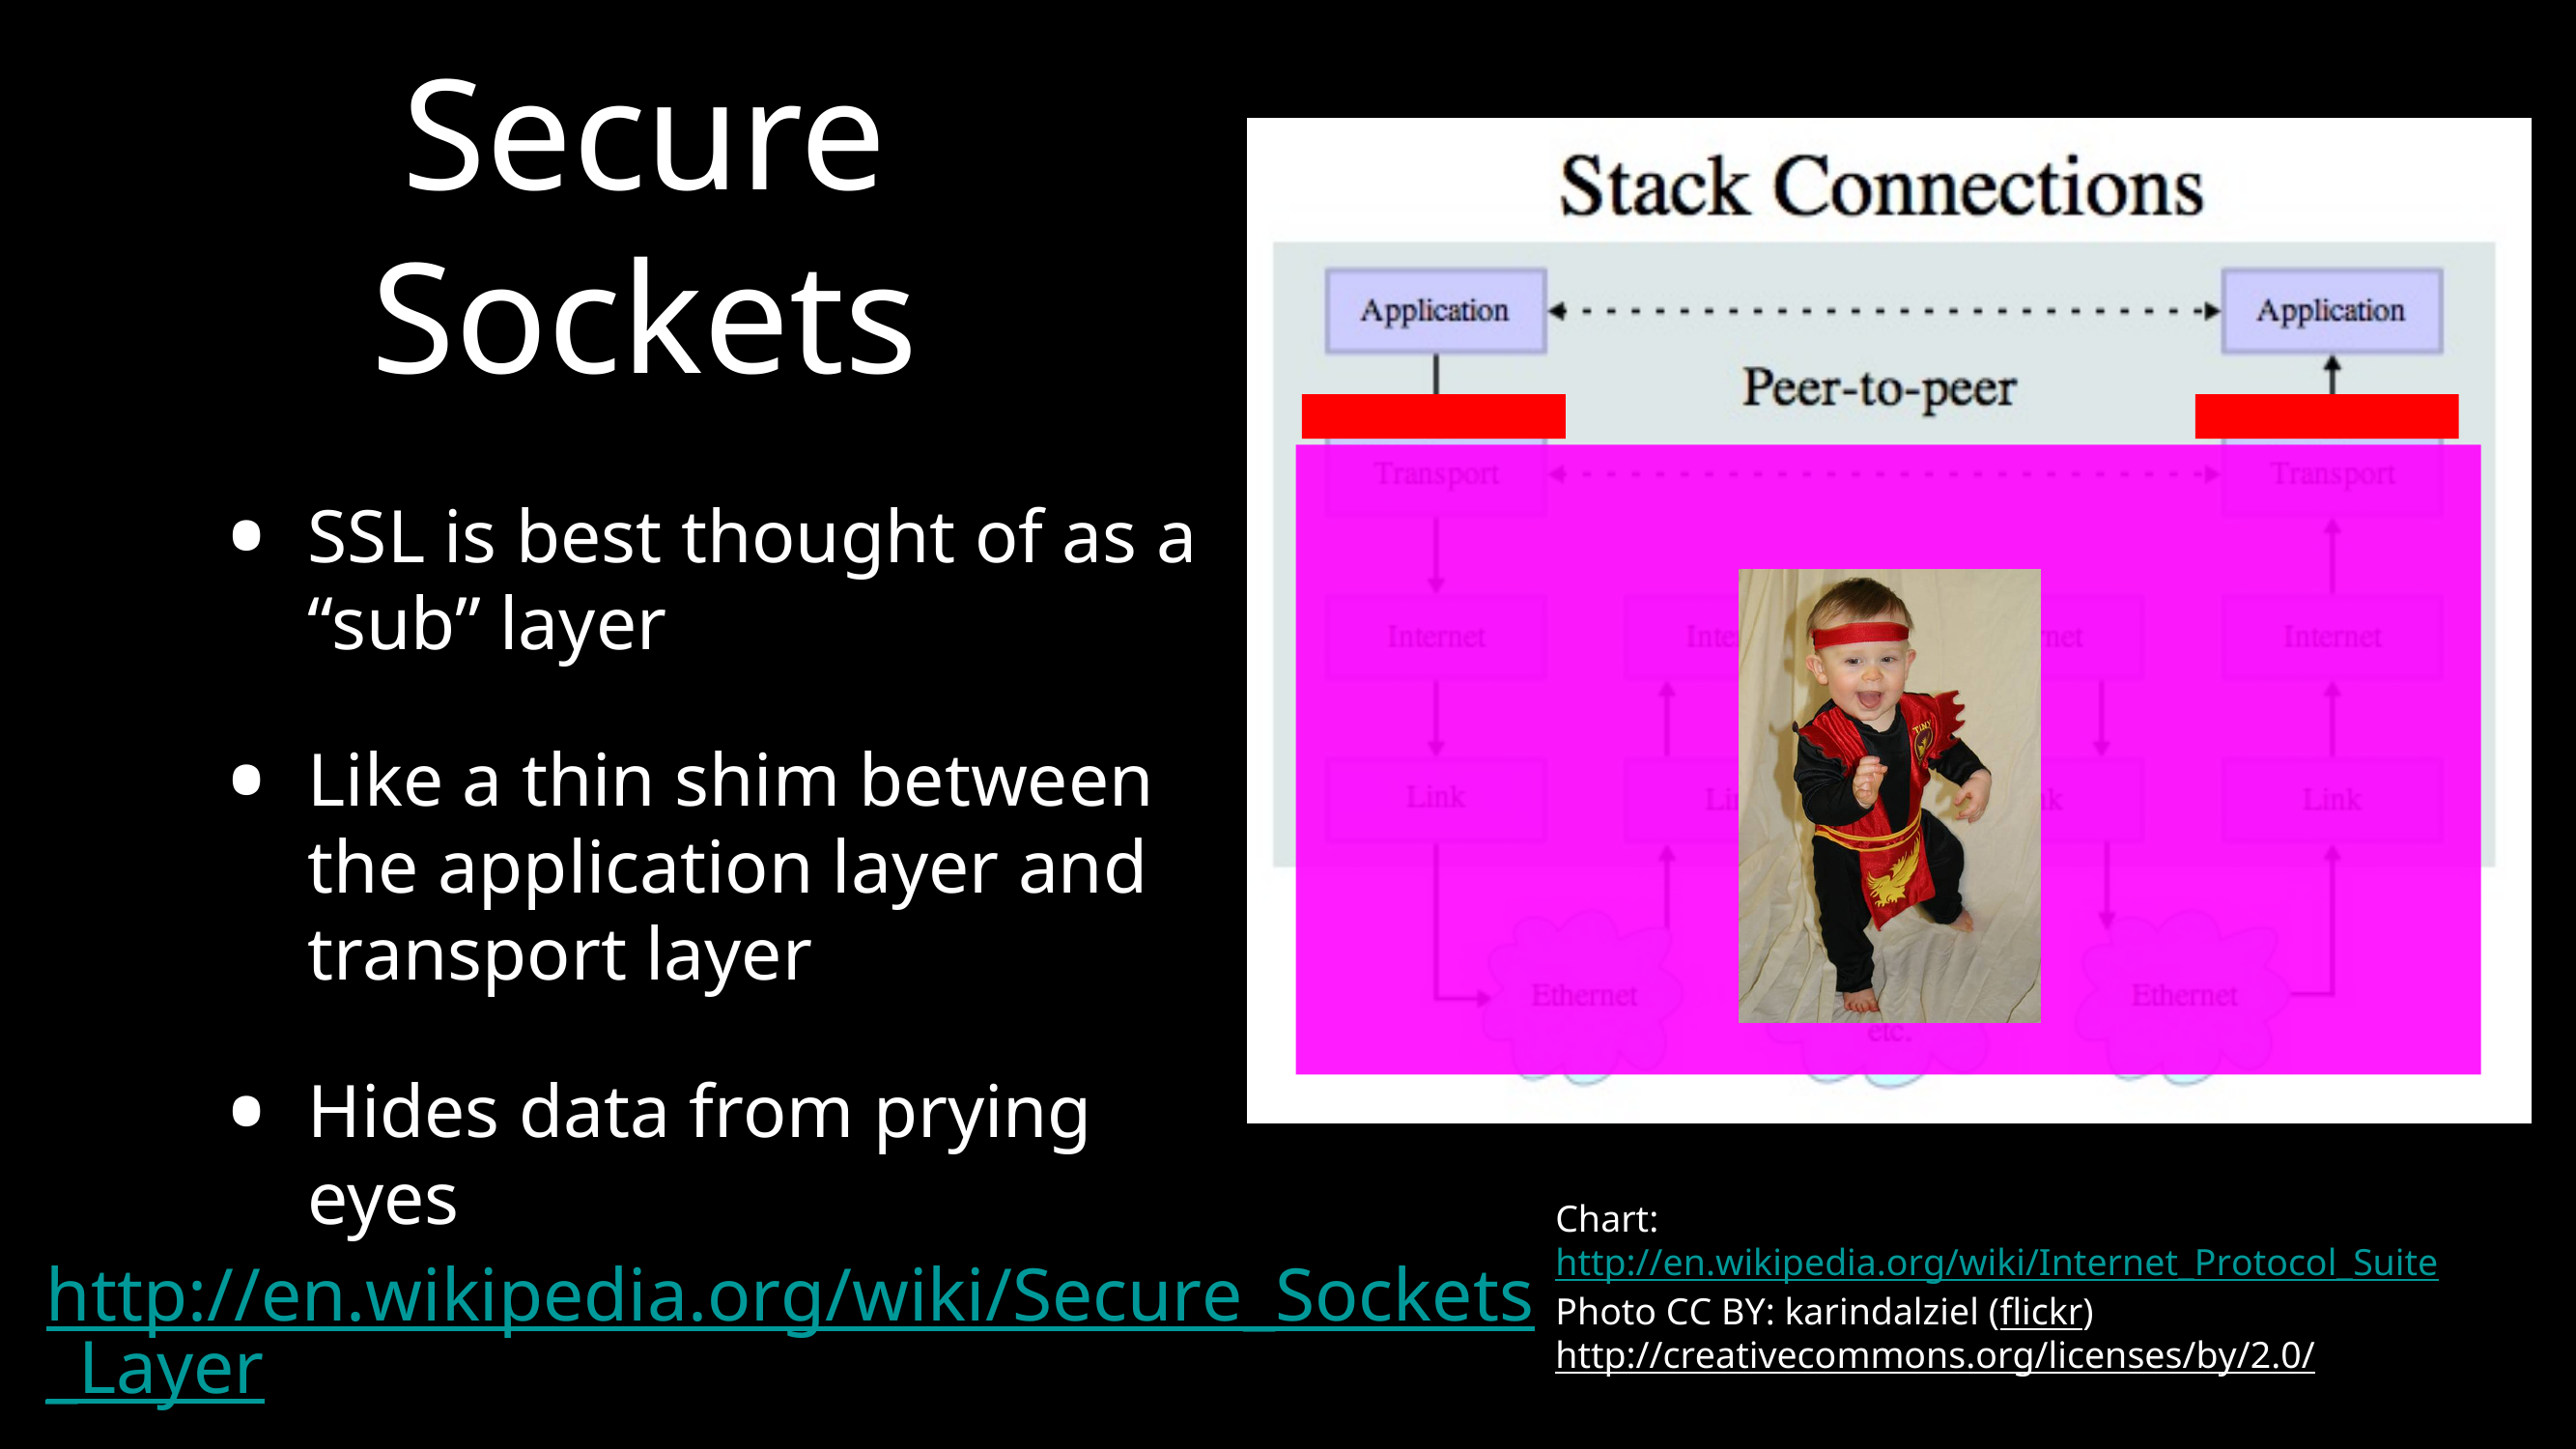

# Secure Sockets
SSL is best thought of as a “sub” layer
Like a thin shim between the application layer and transport layer
Hides data from prying eyes
Chart: http://en.wikipedia.org/wiki/Internet_Protocol_Suite
Photo CC BY: karindalziel (flickr)
http://creativecommons.org/licenses/by/2.0/
http://en.wikipedia.org/wiki/Secure_Sockets_Layer